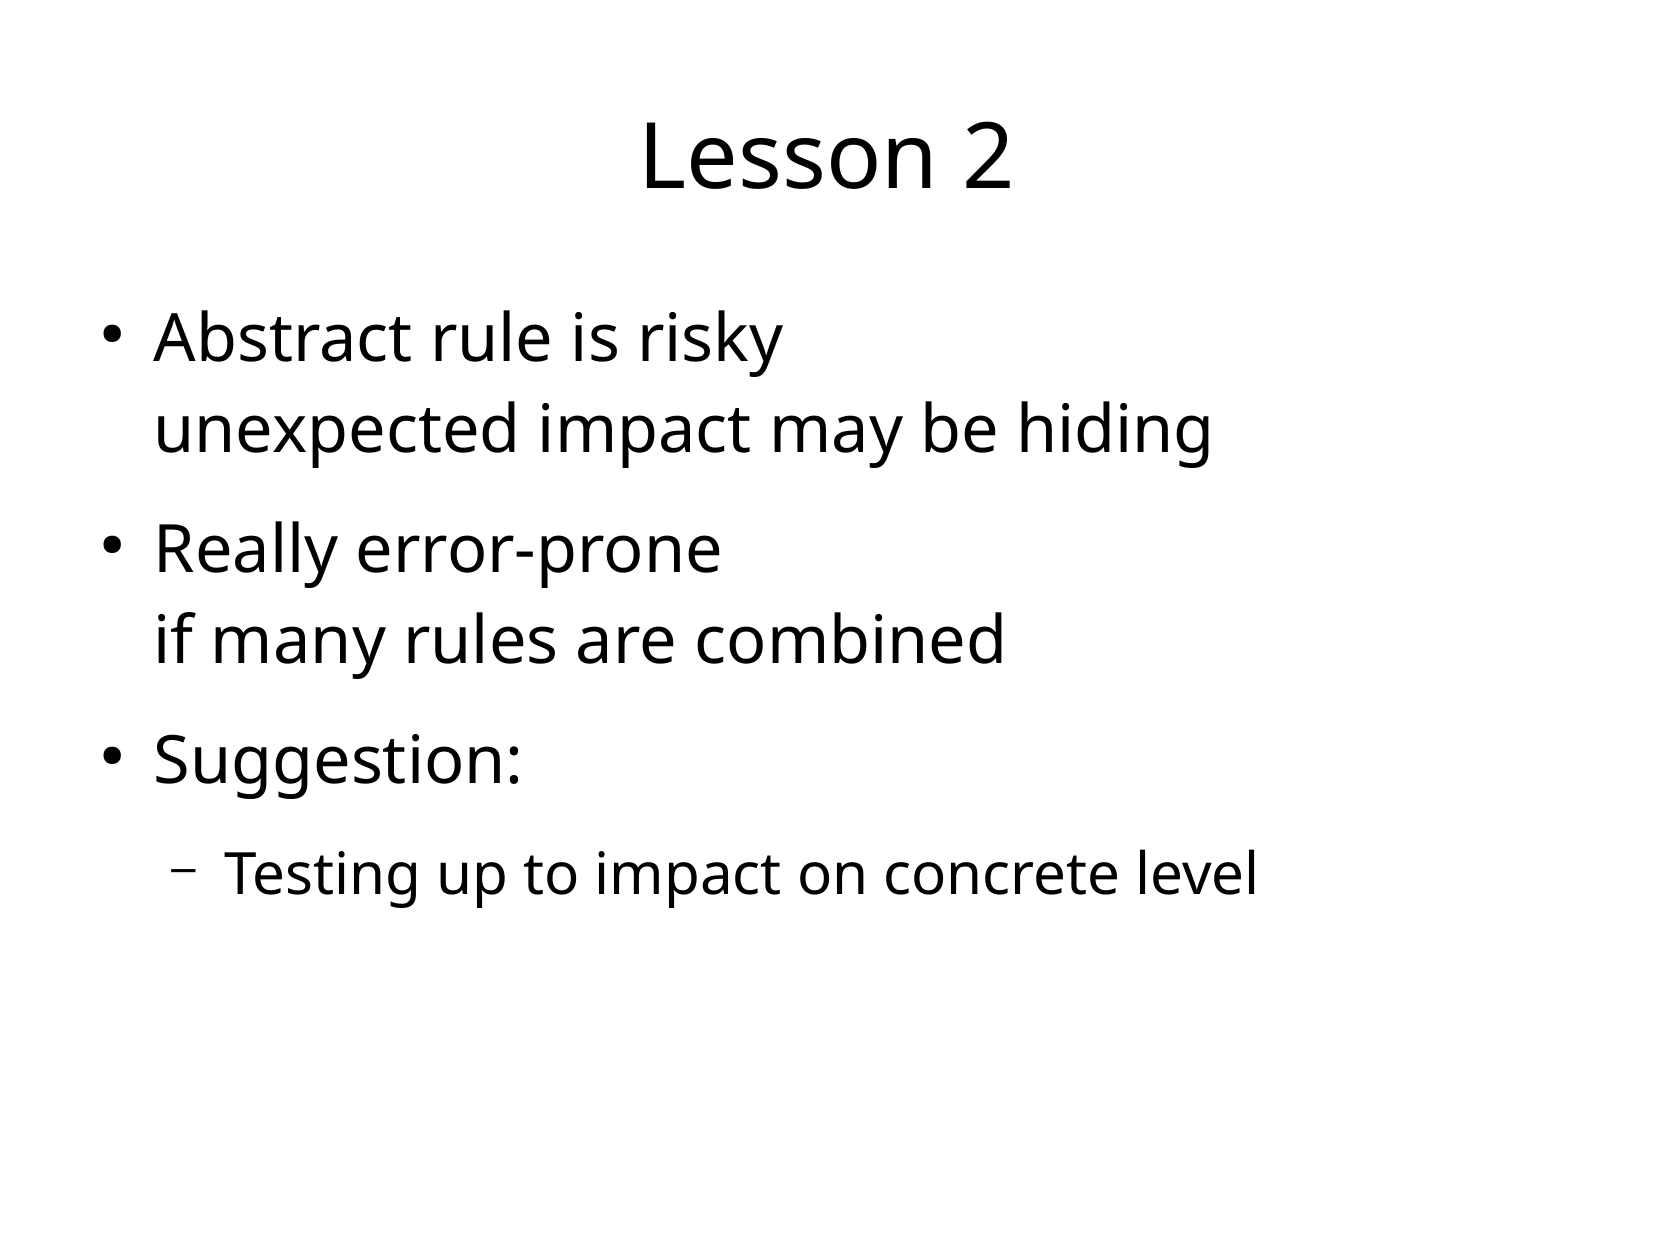

# Lesson 2
Abstract rule is risky
unexpected impact may be hiding
Really error-prone
if many rules are combined
Suggestion:
Testing up to impact on concrete level